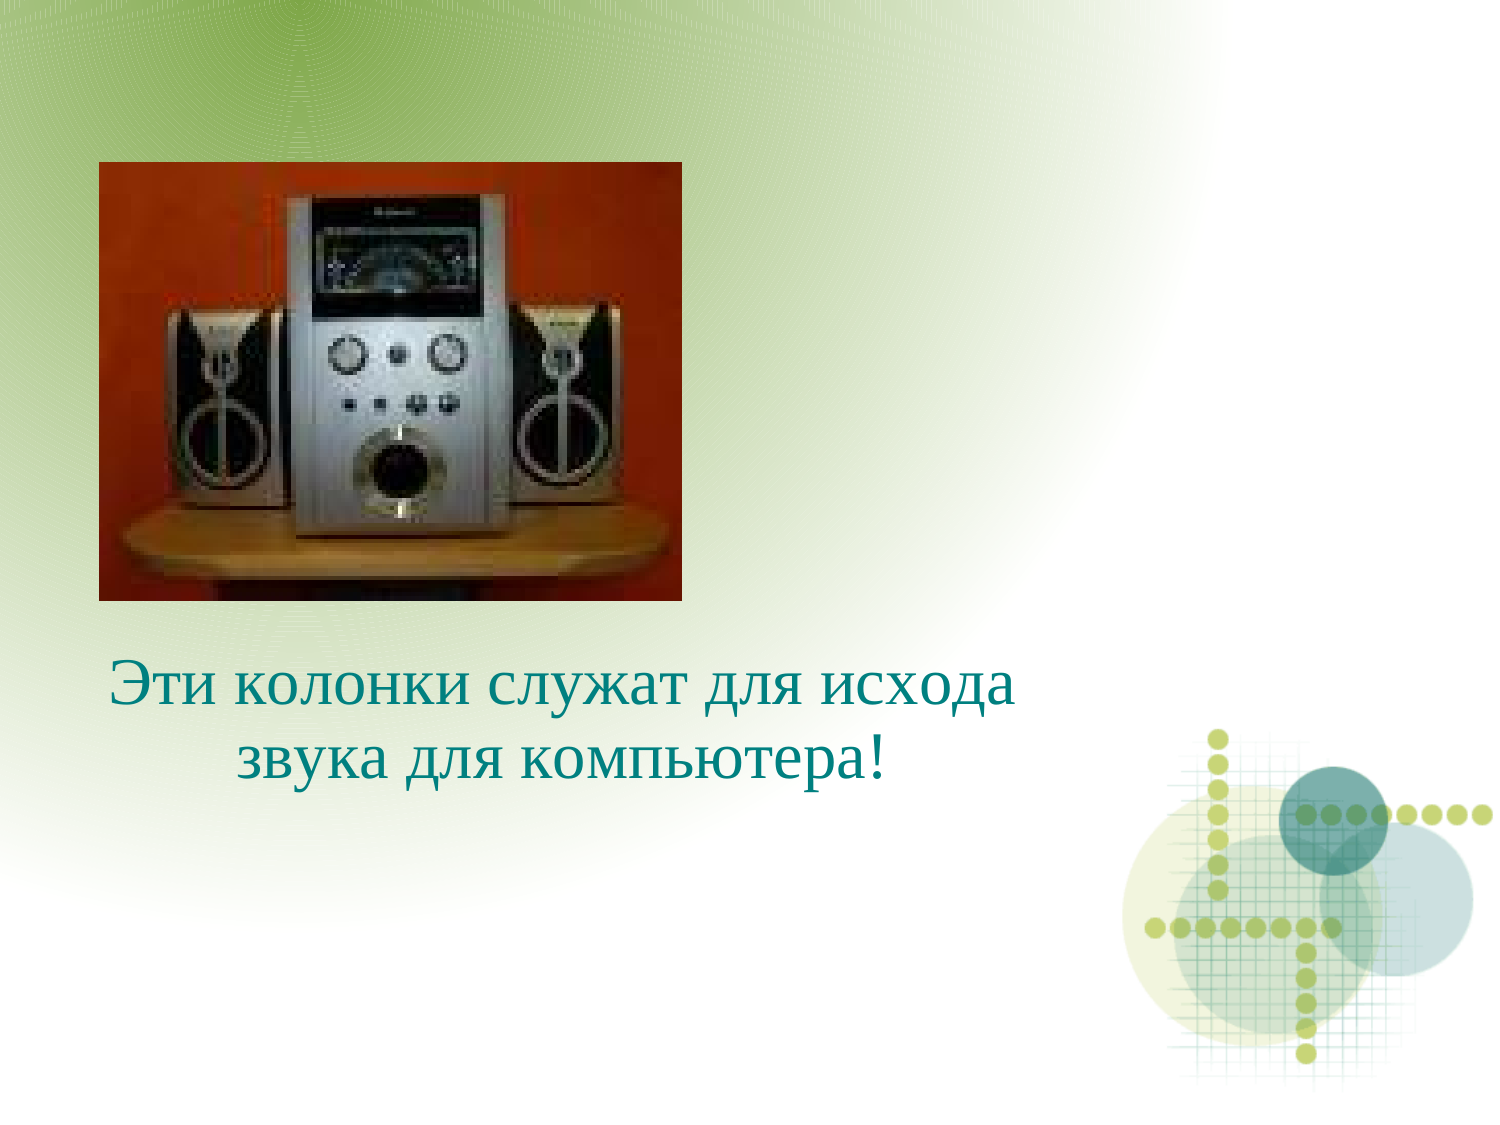

# Эти колонки служат для исхода звука для компьютера!